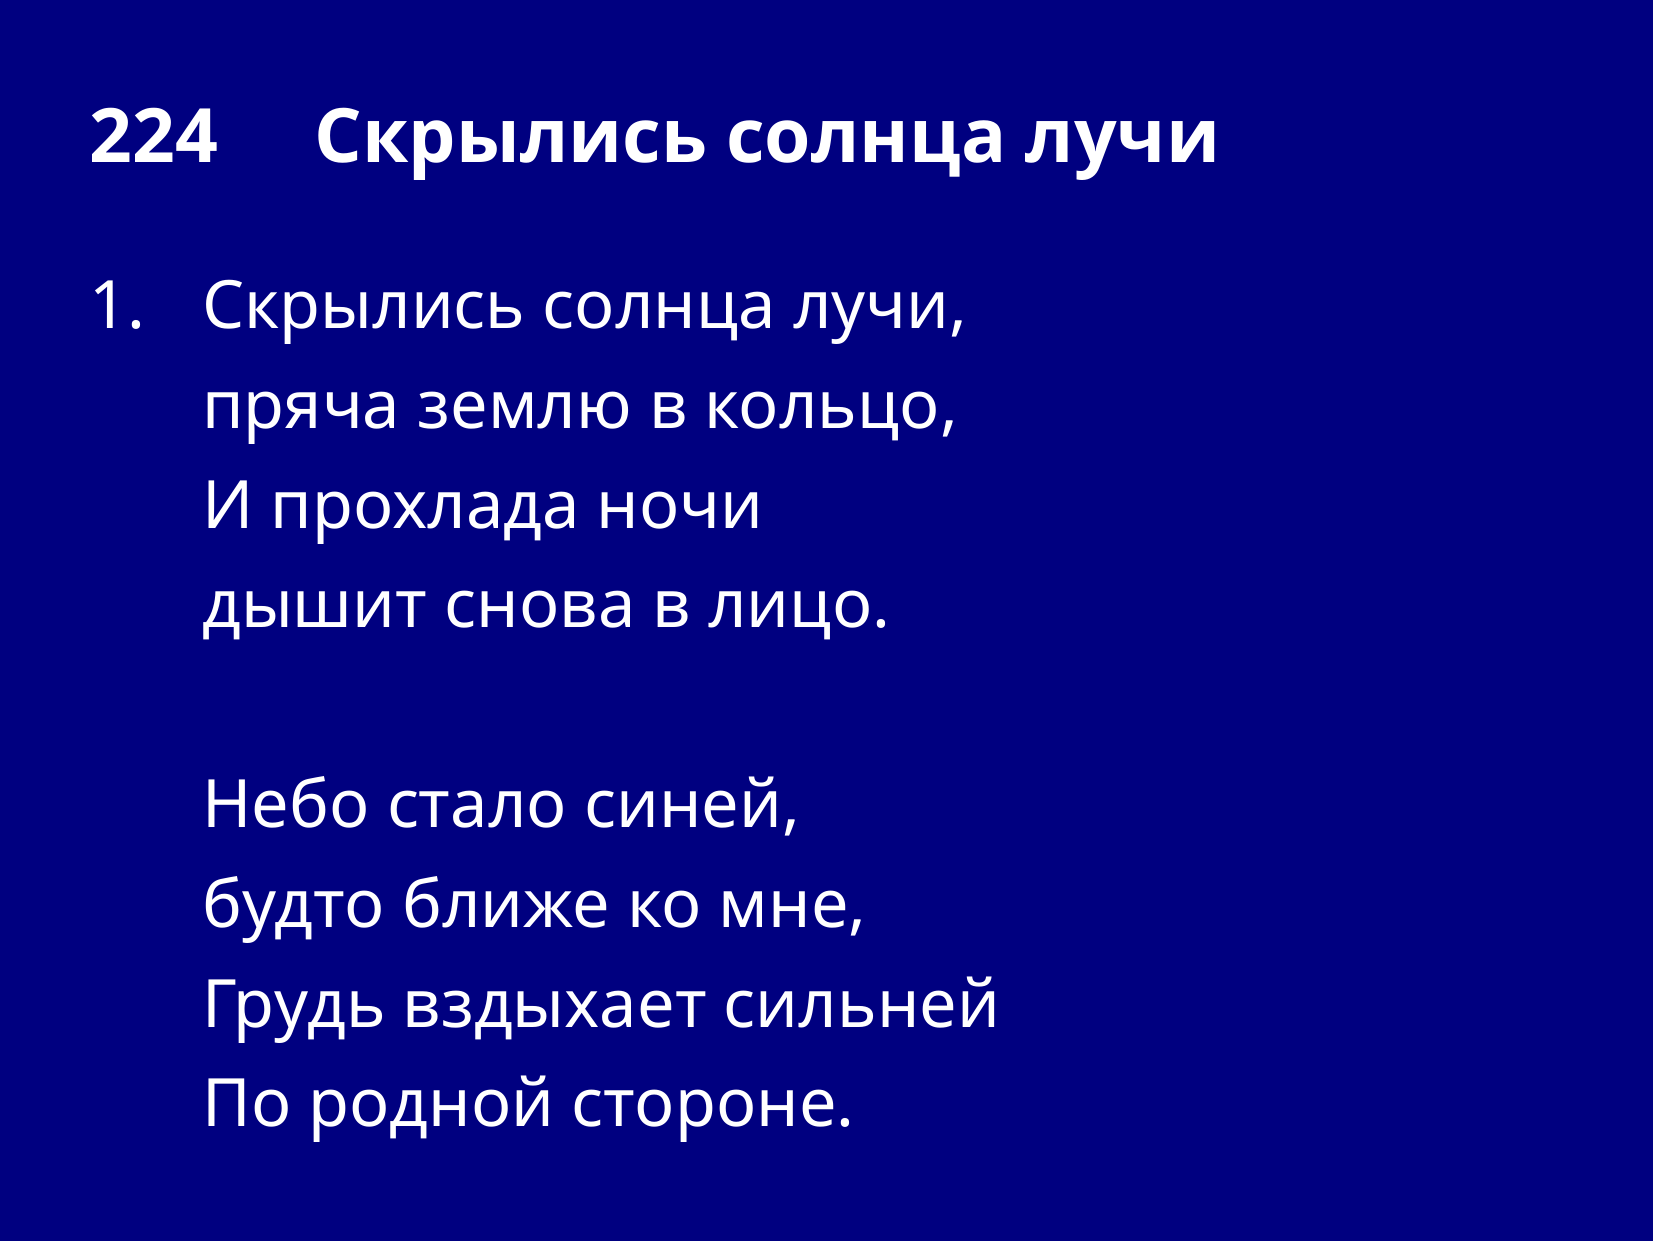

224	Скрылись солнца лучи
1.	Скрылись солнца лучи,
	пряча землю в кольцо,
	И прохлада ночи
	дышит снова в лицо.
	Небо стало синей,
	будто ближе ко мне,
	Грудь вздыхает сильней
	По родной стороне.